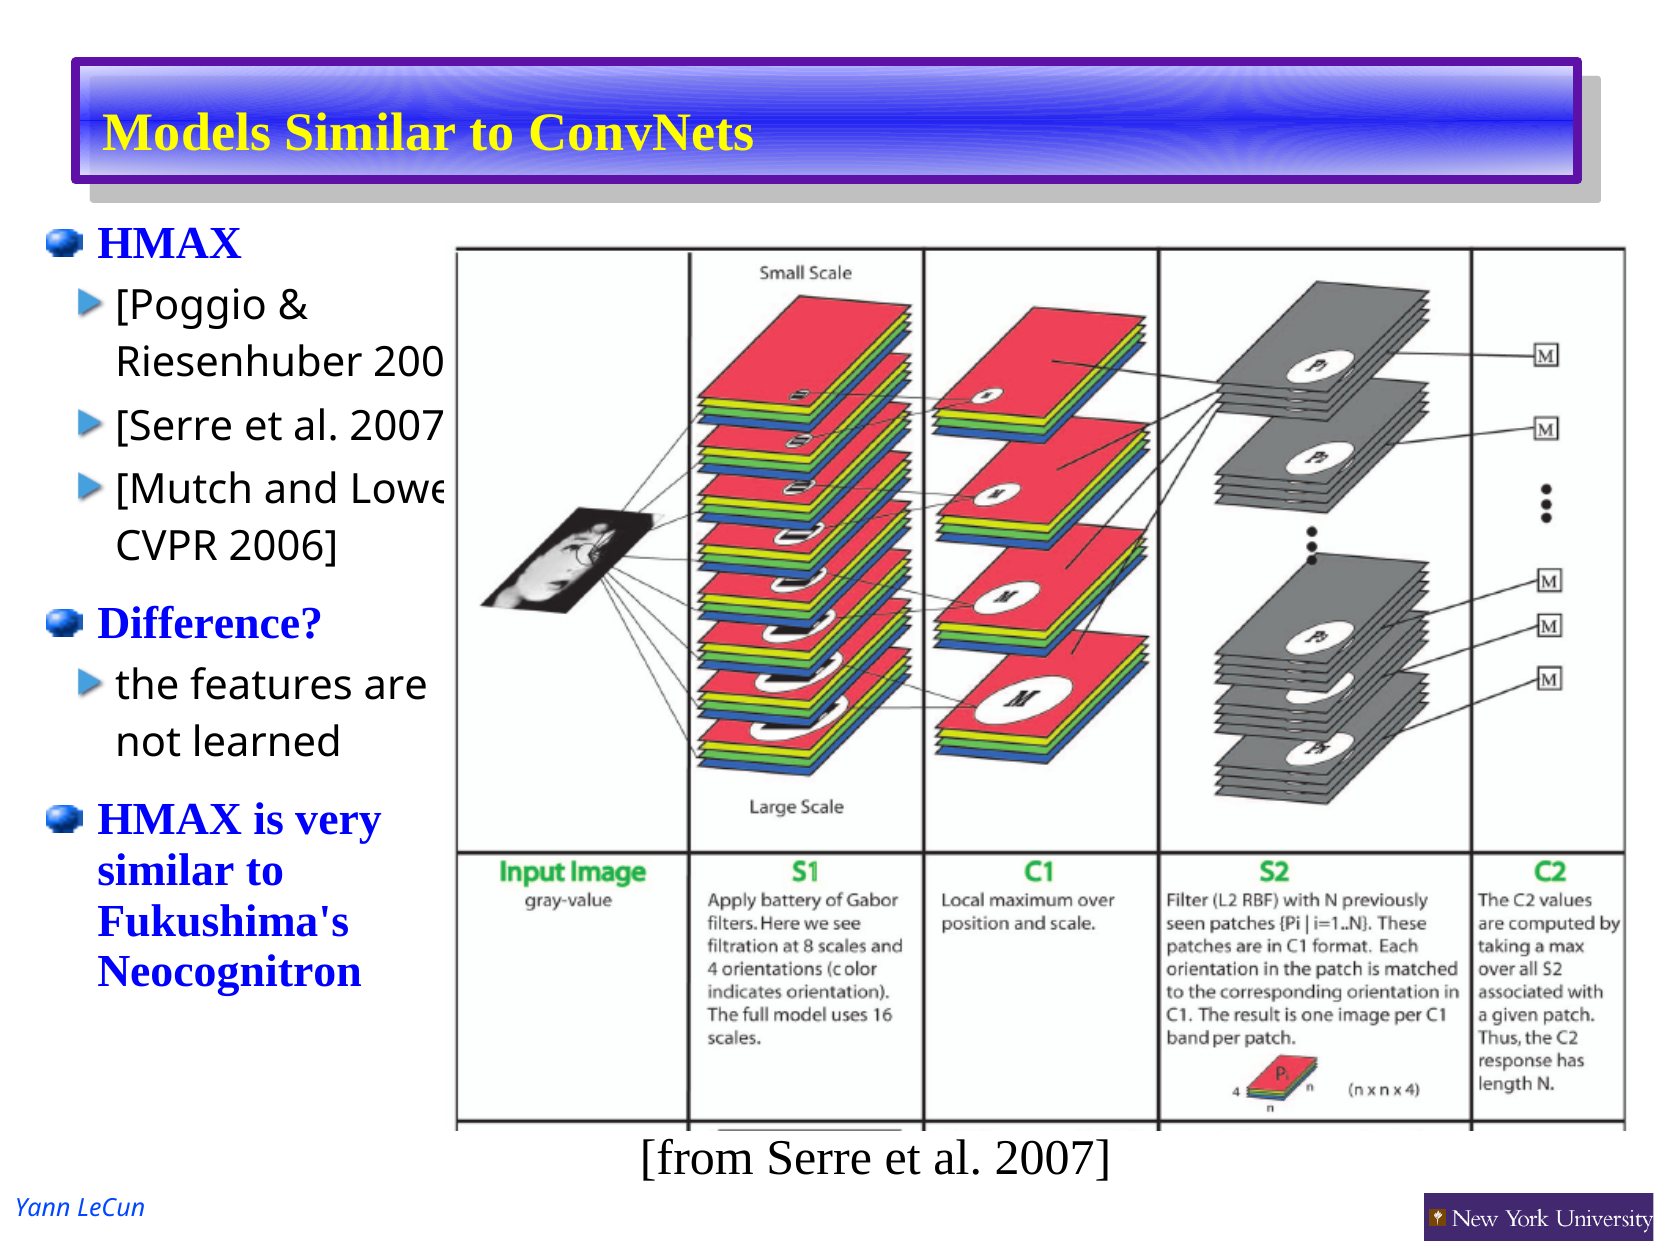

# Models Similar to ConvNets
HMAX
[Poggio & Riesenhuber 2003]
[Serre et al. 2007]
[Mutch and Lowe CVPR 2006]
Difference?
the features are not learned
HMAX is very similar to Fukushima's Neocognitron
[from Serre et al. 2007]